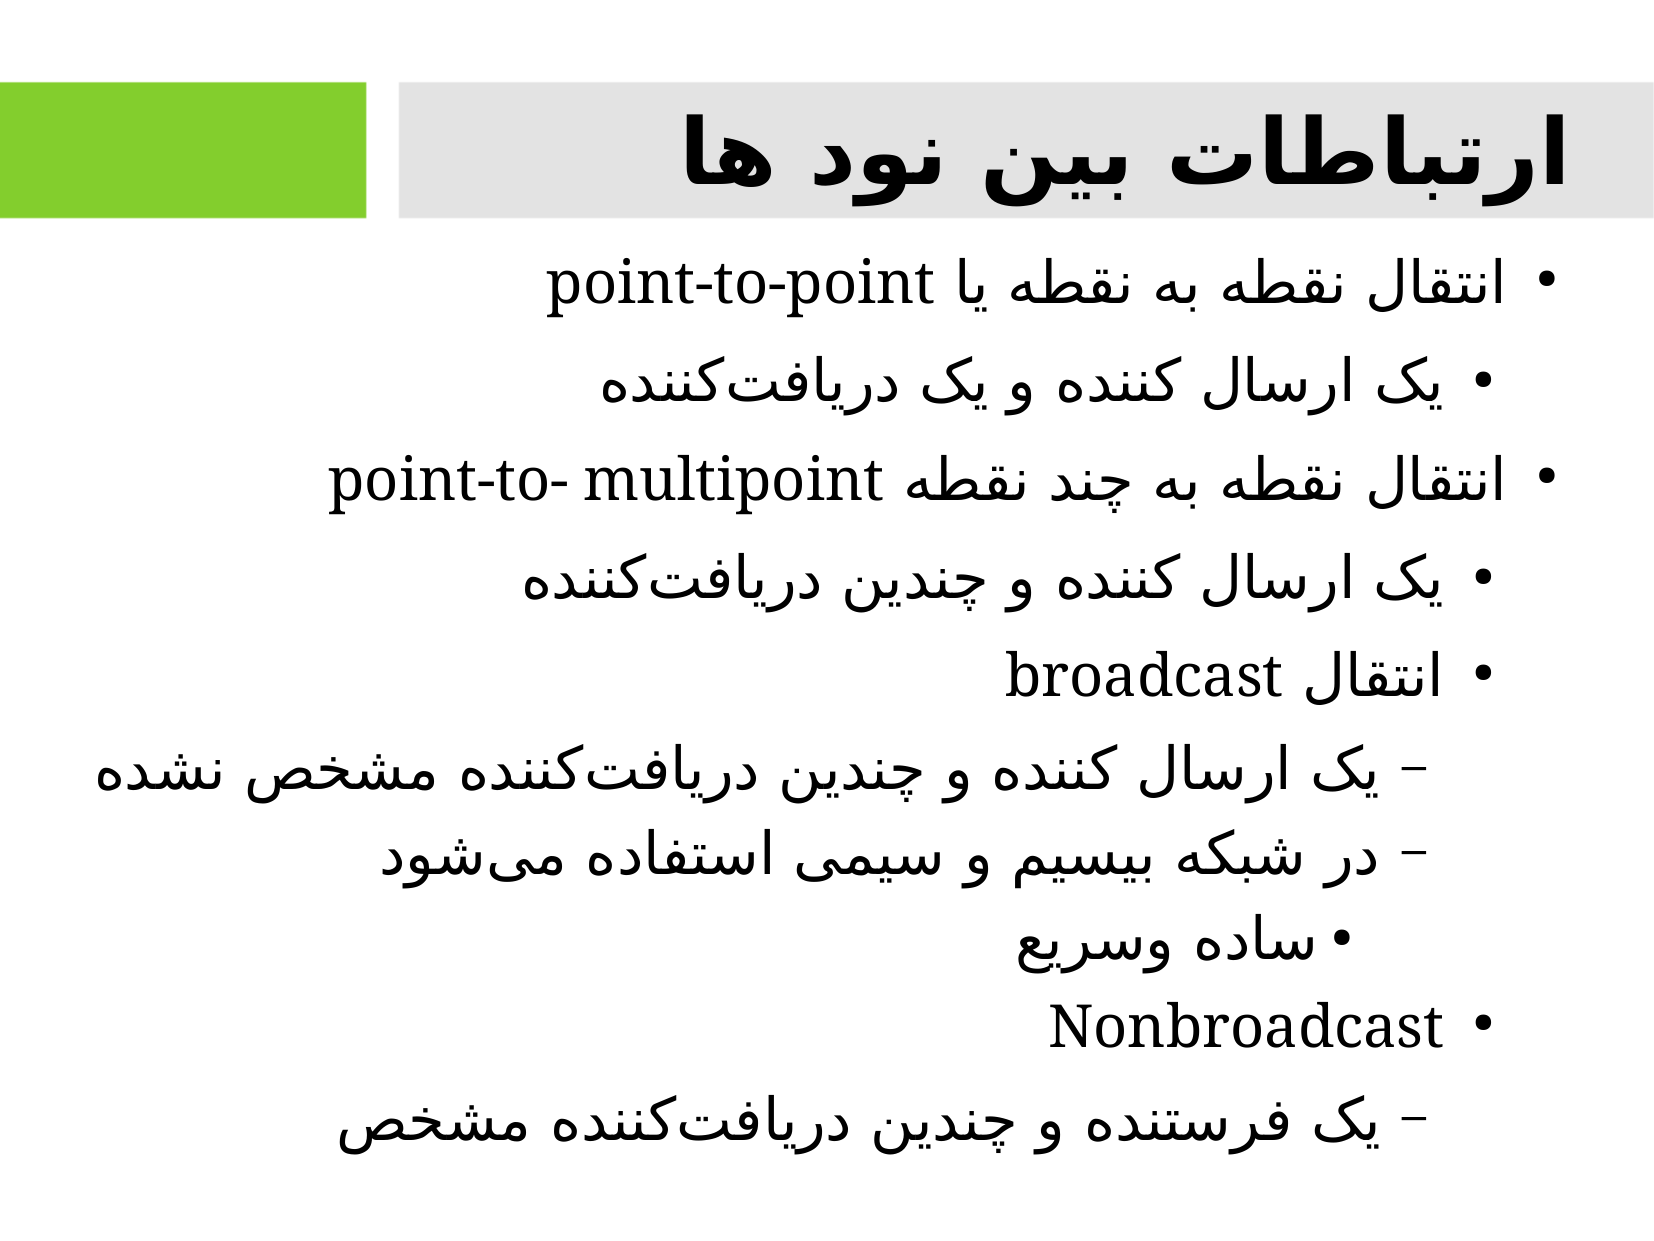

# ارتباطات بین نود ها
انتقال نقطه به نقطه یا point-to-point
یک ارسال کننده و یک دریافت‌کننده
انتقال نقطه به چند نقطه point-to- multipoint
یک ارسال کننده و چندین دریافت‌کننده
انتقال broadcast
یک ارسال کننده و چندین دریافت‌کننده مشخص نشده
در شبکه بیسیم و سیمی استفاده می‌شود
ساده وسریع
Nonbroadcast
یک فرستنده و چندین دریافت‌کننده مشخص